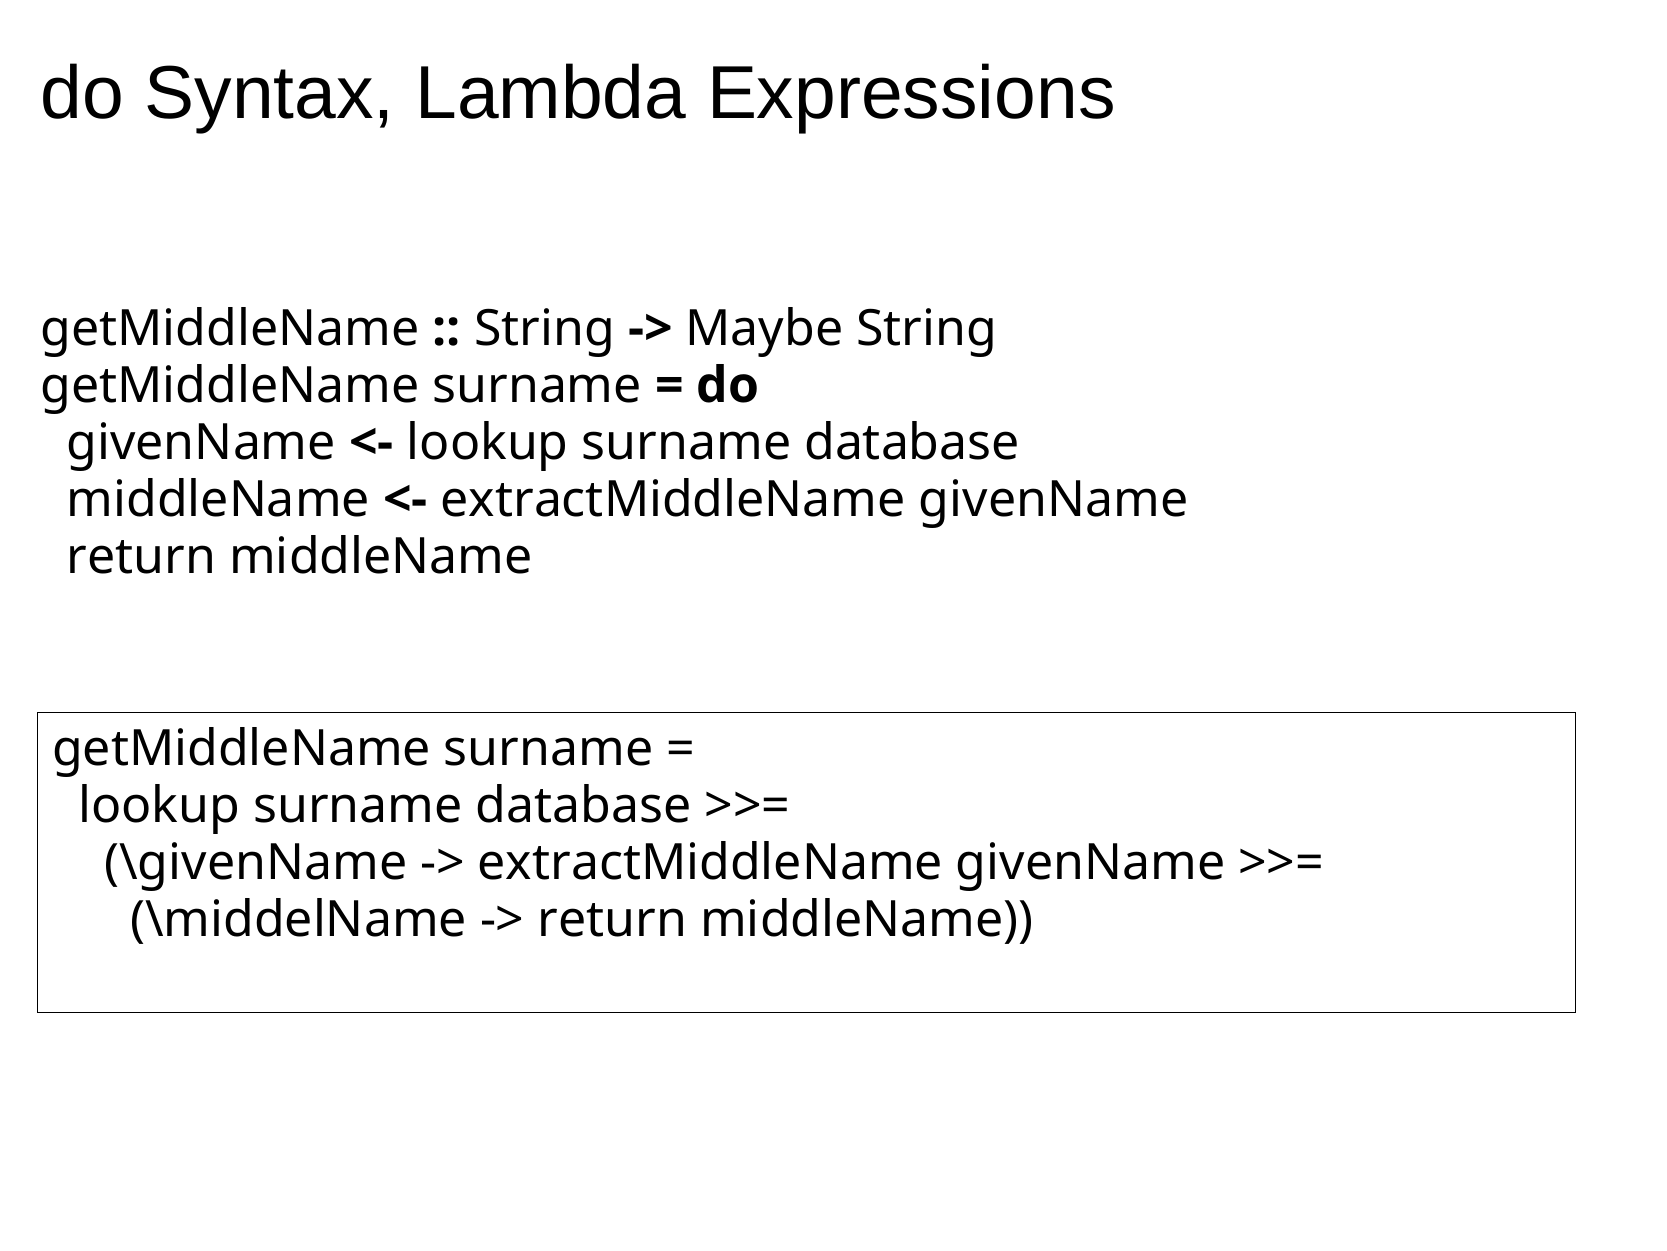

# do Syntax, Lambda Expressions
getMiddleName :: String -> Maybe String
getMiddleName surname = do
  givenName <- lookup surname database
  middleName <- extractMiddleName givenName
  return middleName
getMiddleName surname =
 lookup surname database >>=
 (\givenName -> extractMiddleName givenName >>=
 (\middelName -> return middleName))